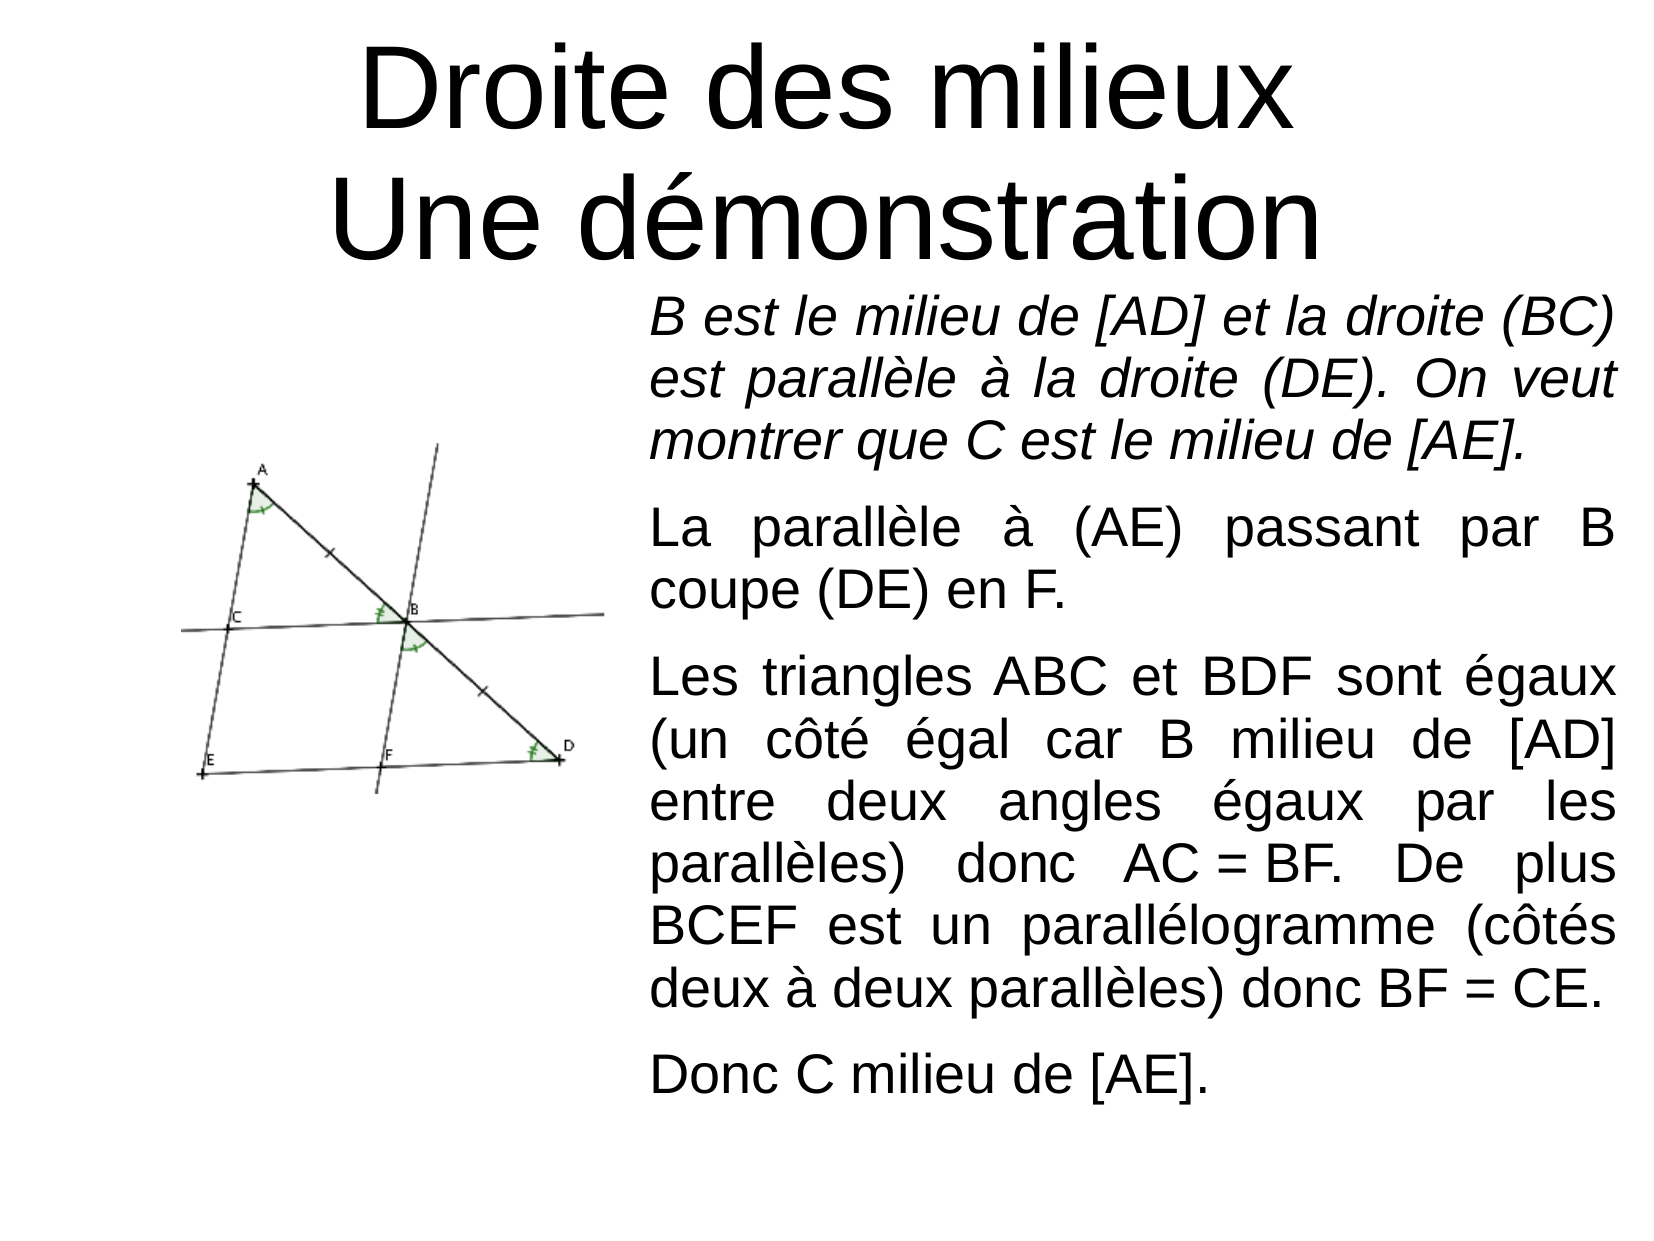

# Droite des milieux Une démonstration
B est le milieu de [AD] et la droite (BC) est parallèle à la droite (DE). On veut montrer que C est le milieu de [AE].
La parallèle à (AE) passant par B coupe (DE) en F.
Les triangles ABC et BDF sont égaux (un côté égal car B milieu de [AD] entre deux angles égaux par les parallèles) donc AC = BF. De plus BCEF est un parallélogramme (côtés deux à deux parallèles) donc BF = CE.
Donc C milieu de [AE].